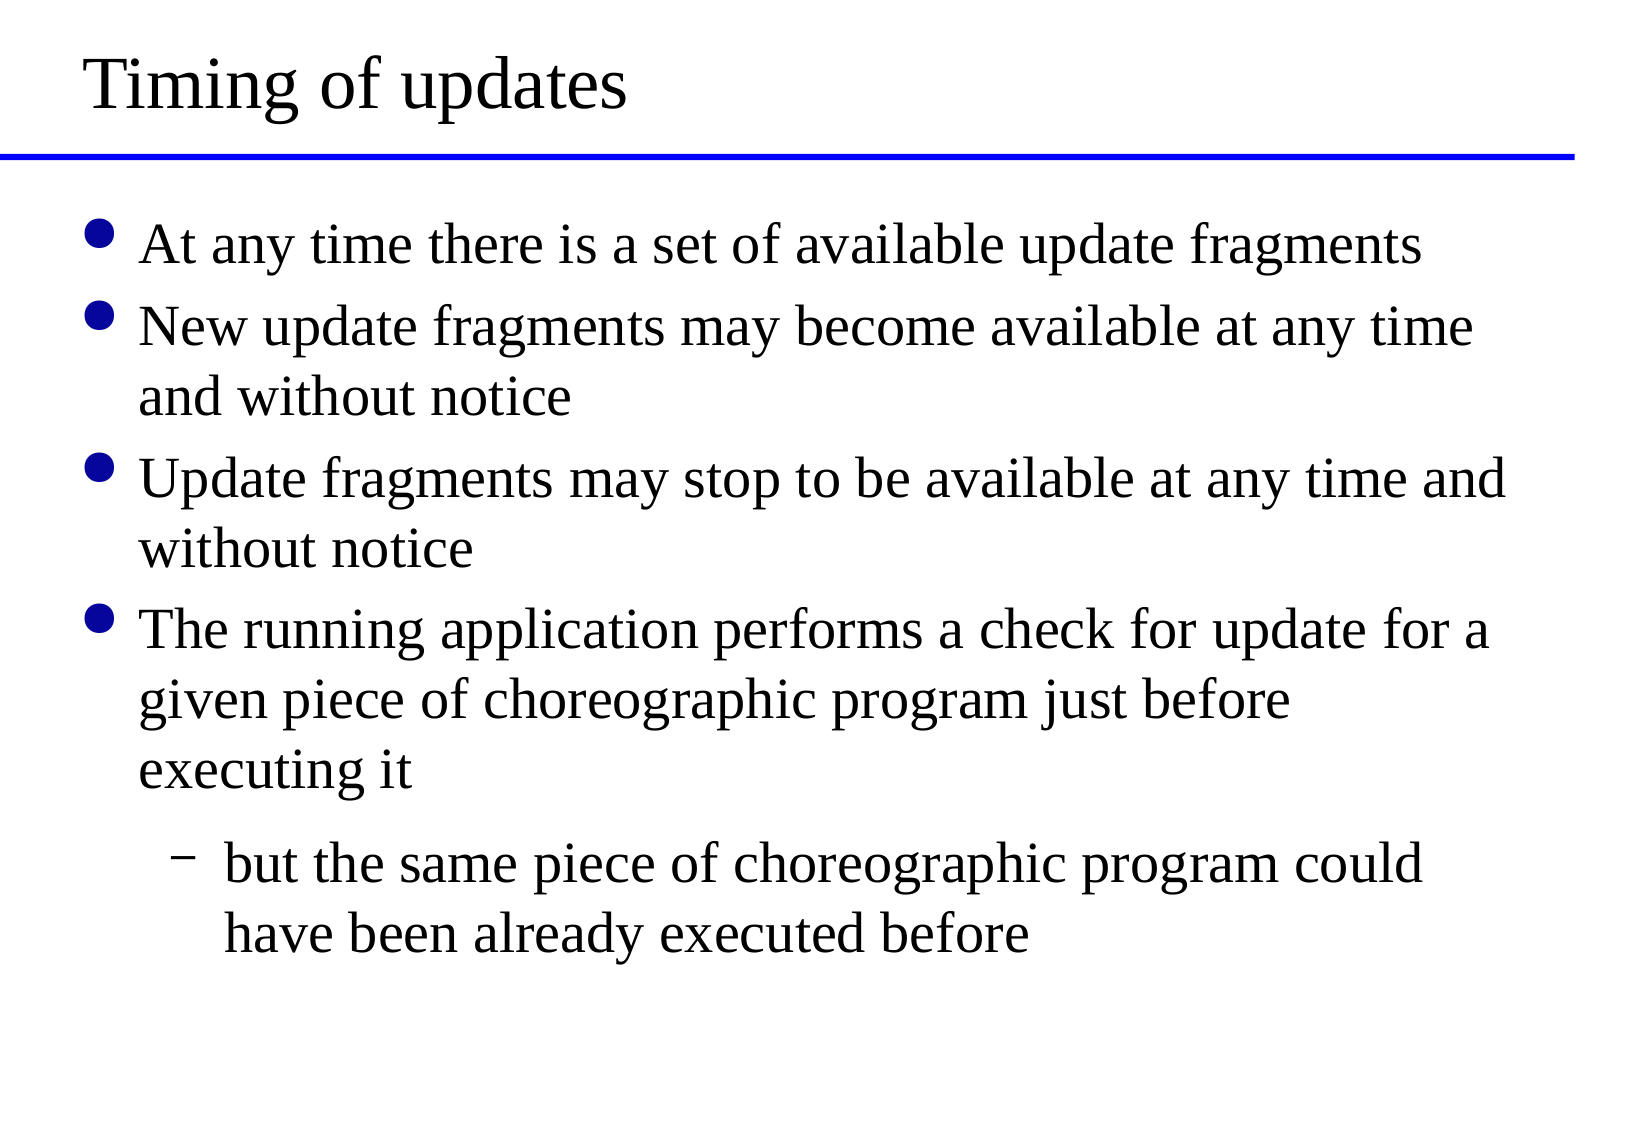

# Timing of updates
At any time there is a set of available update fragments
New update fragments may become available at any time and without notice
Update fragments may stop to be available at any time and without notice
The running application performs a check for update for a given piece of choreographic program just before executing it
but the same piece of choreographic program could have been already executed before